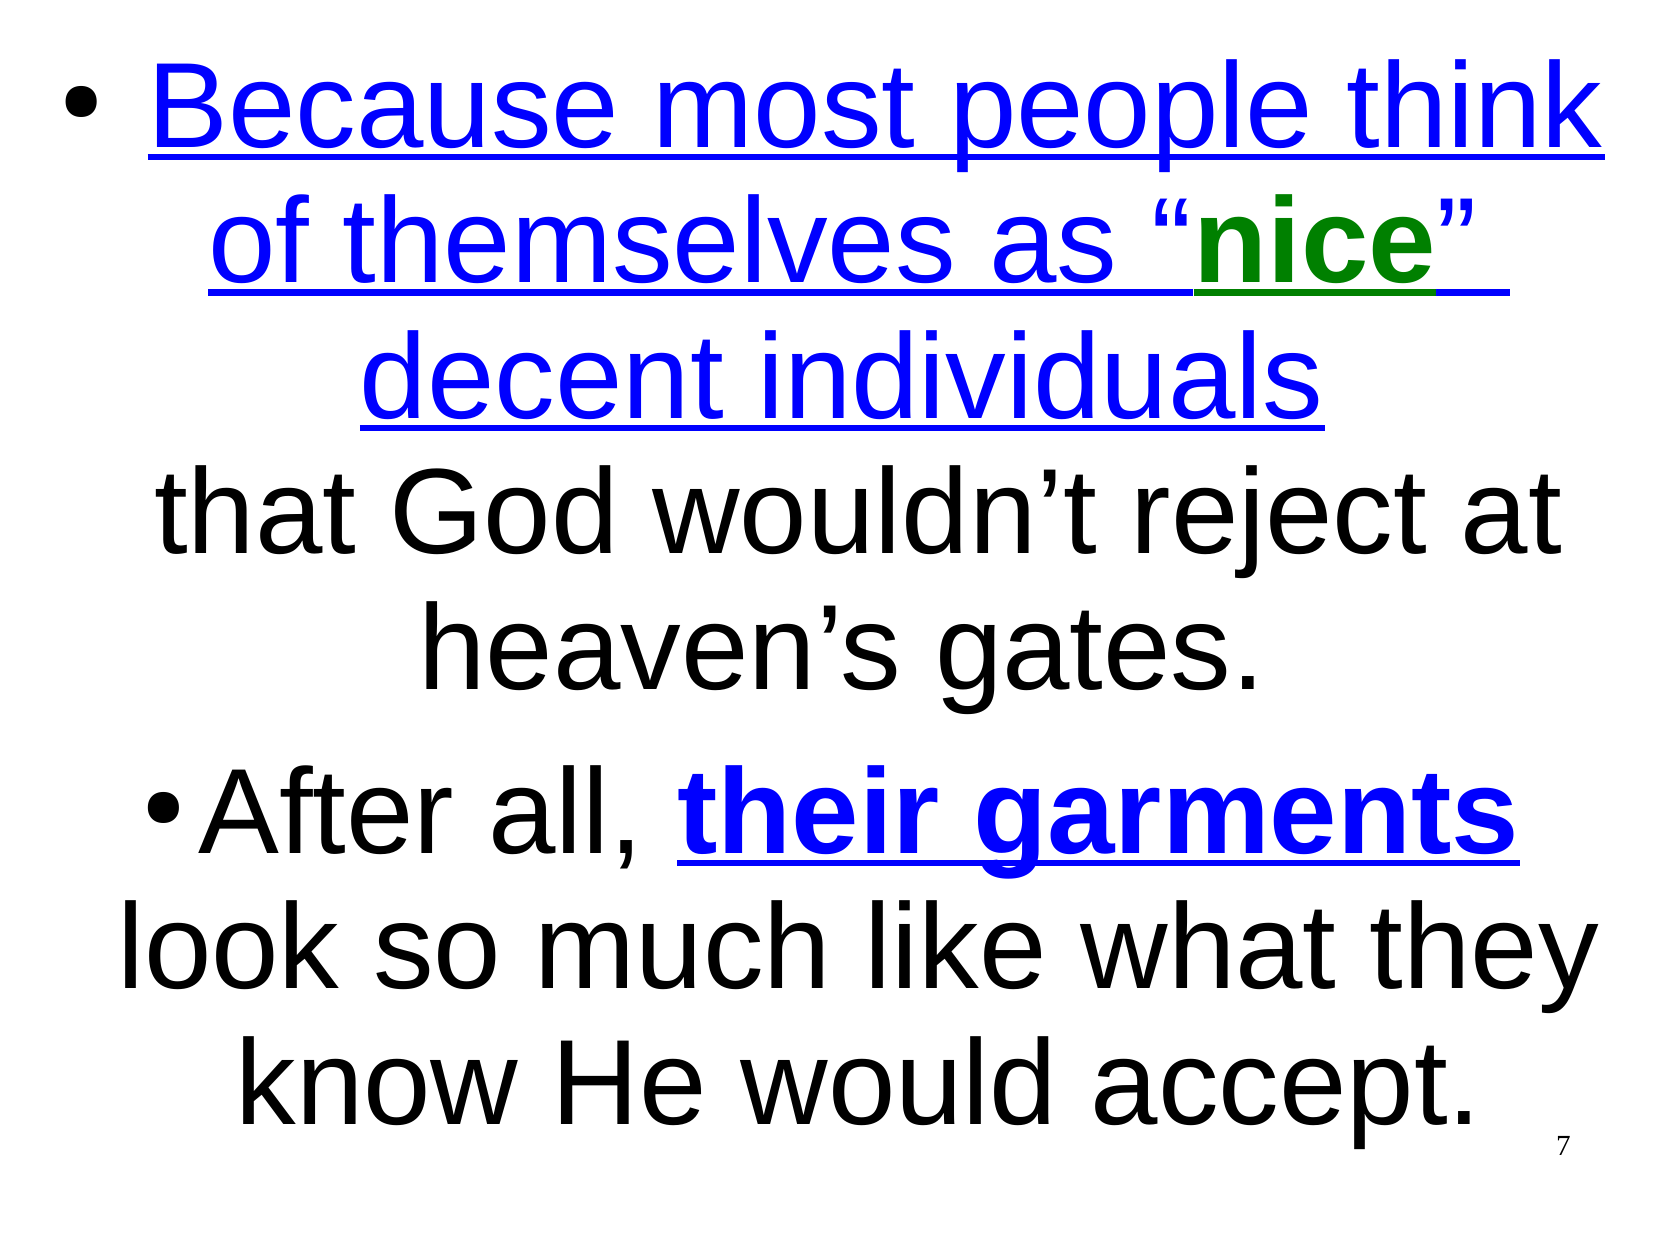

# Because most people think of themselves as “nice” decent individuals that God wouldn’t reject at heaven’s gates.
After all, their garments look so much like what they know He would accept.
7